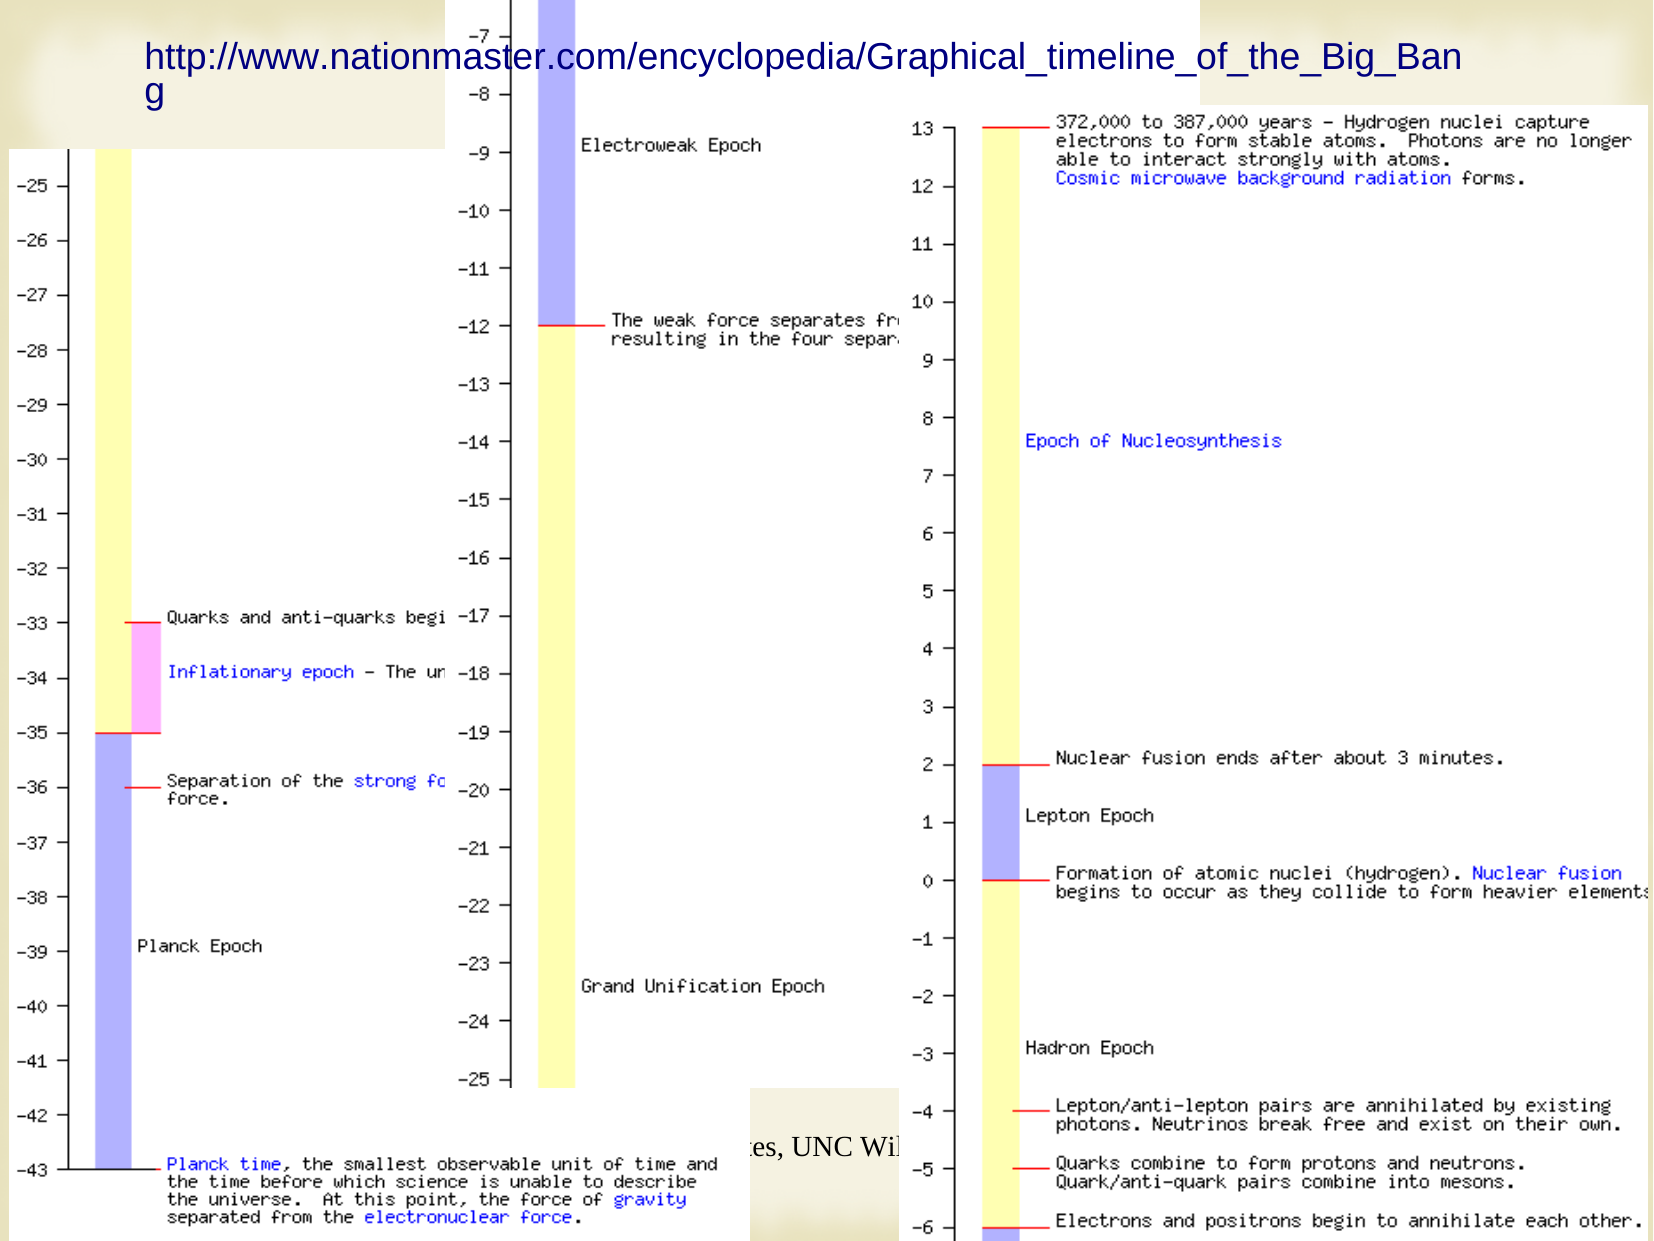

http://www.nationmaster.com/encyclopedia/Graphical_timeline_of_the_Big_Bang
The First Three Minutes, UNC Wilmington, College Day-2008
65